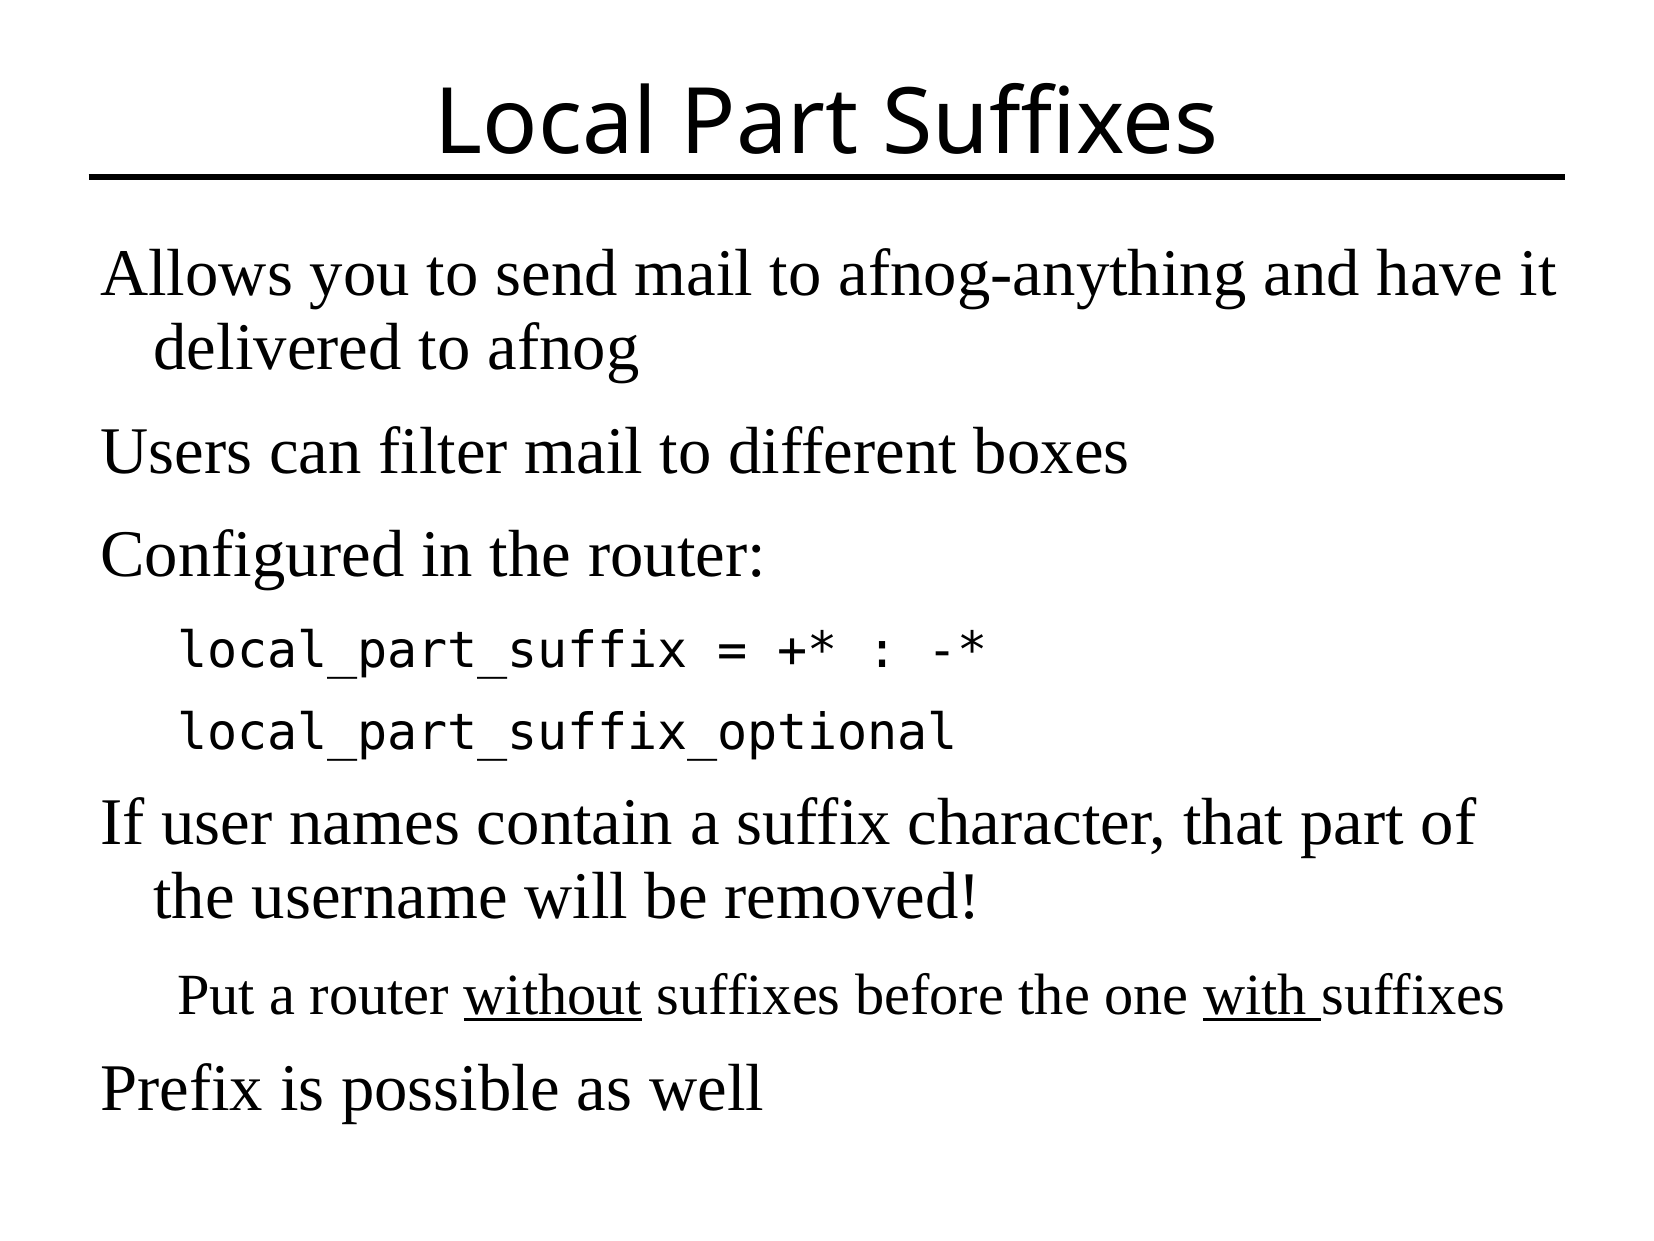

# Local Part Suffixes
Allows you to send mail to afnog-anything and have it delivered to afnog
Users can filter mail to different boxes
Configured in the router:
local_part_suffix = +* : -*
local_part_suffix_optional
If user names contain a suffix character, that part of the username will be removed!
Put a router without suffixes before the one with suffixes
Prefix is possible as well